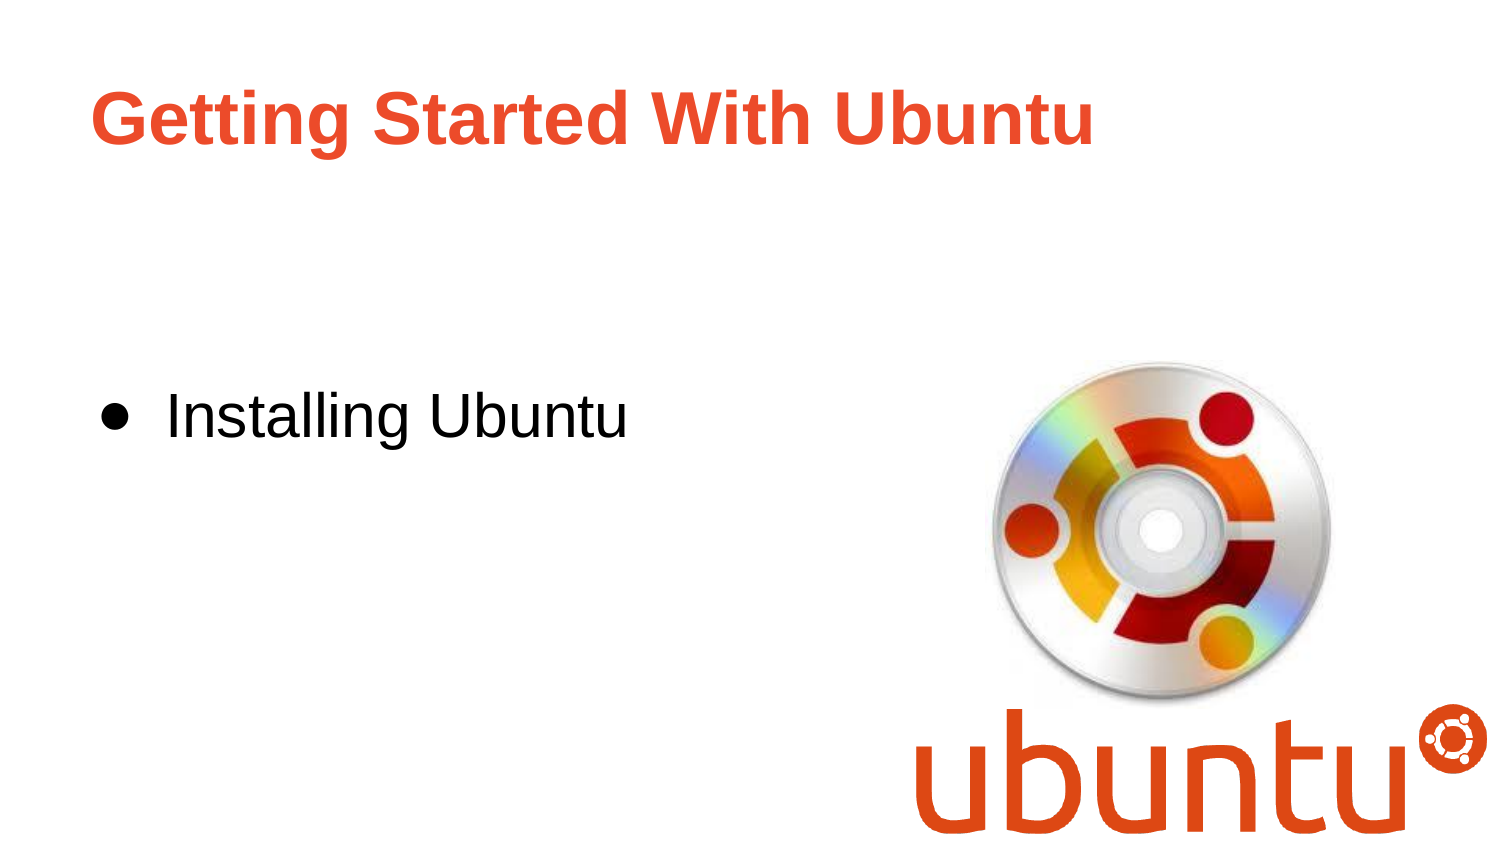

# Getting Started With Ubuntu
Installing Ubuntu